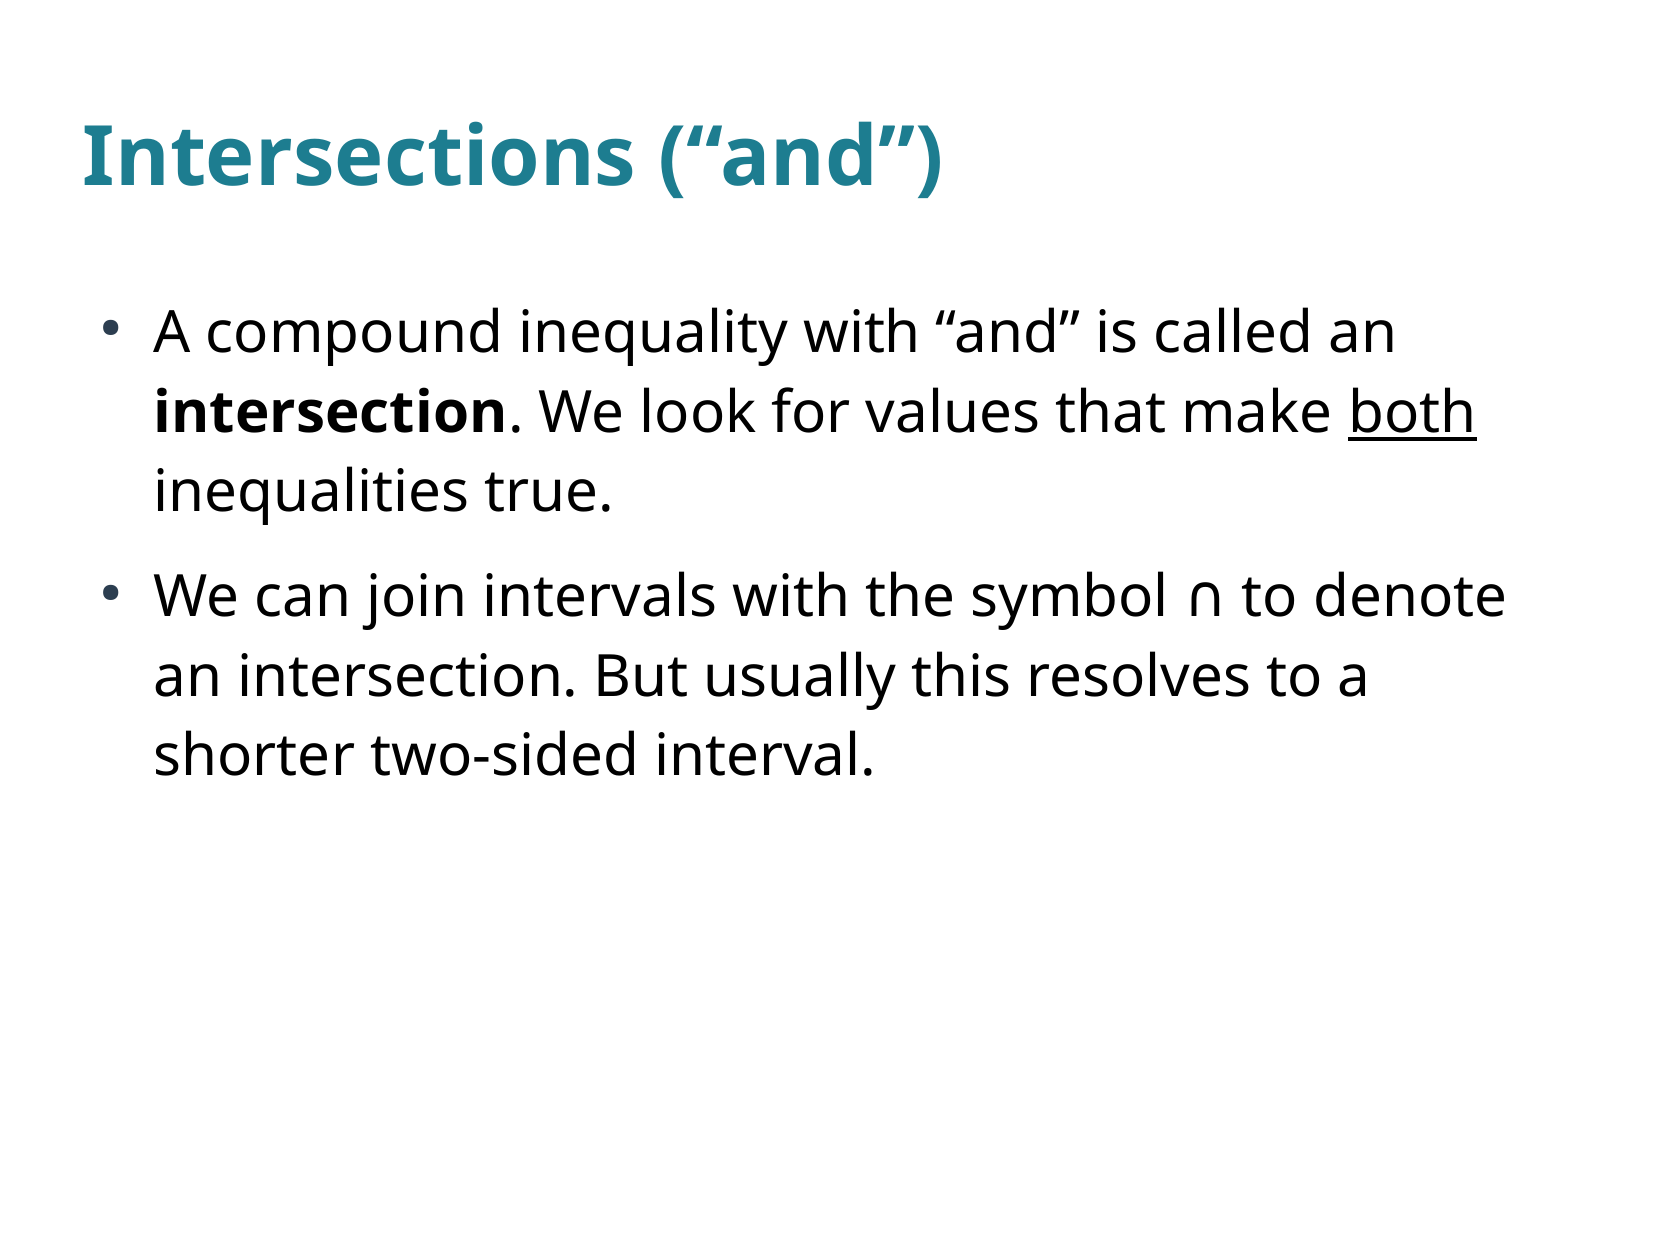

# Intersections (“and”)
A compound inequality with “and” is called an intersection. We look for values that make both inequalities true.
We can join intervals with the symbol ∩ to denote an intersection. But usually this resolves to a shorter two-sided interval.